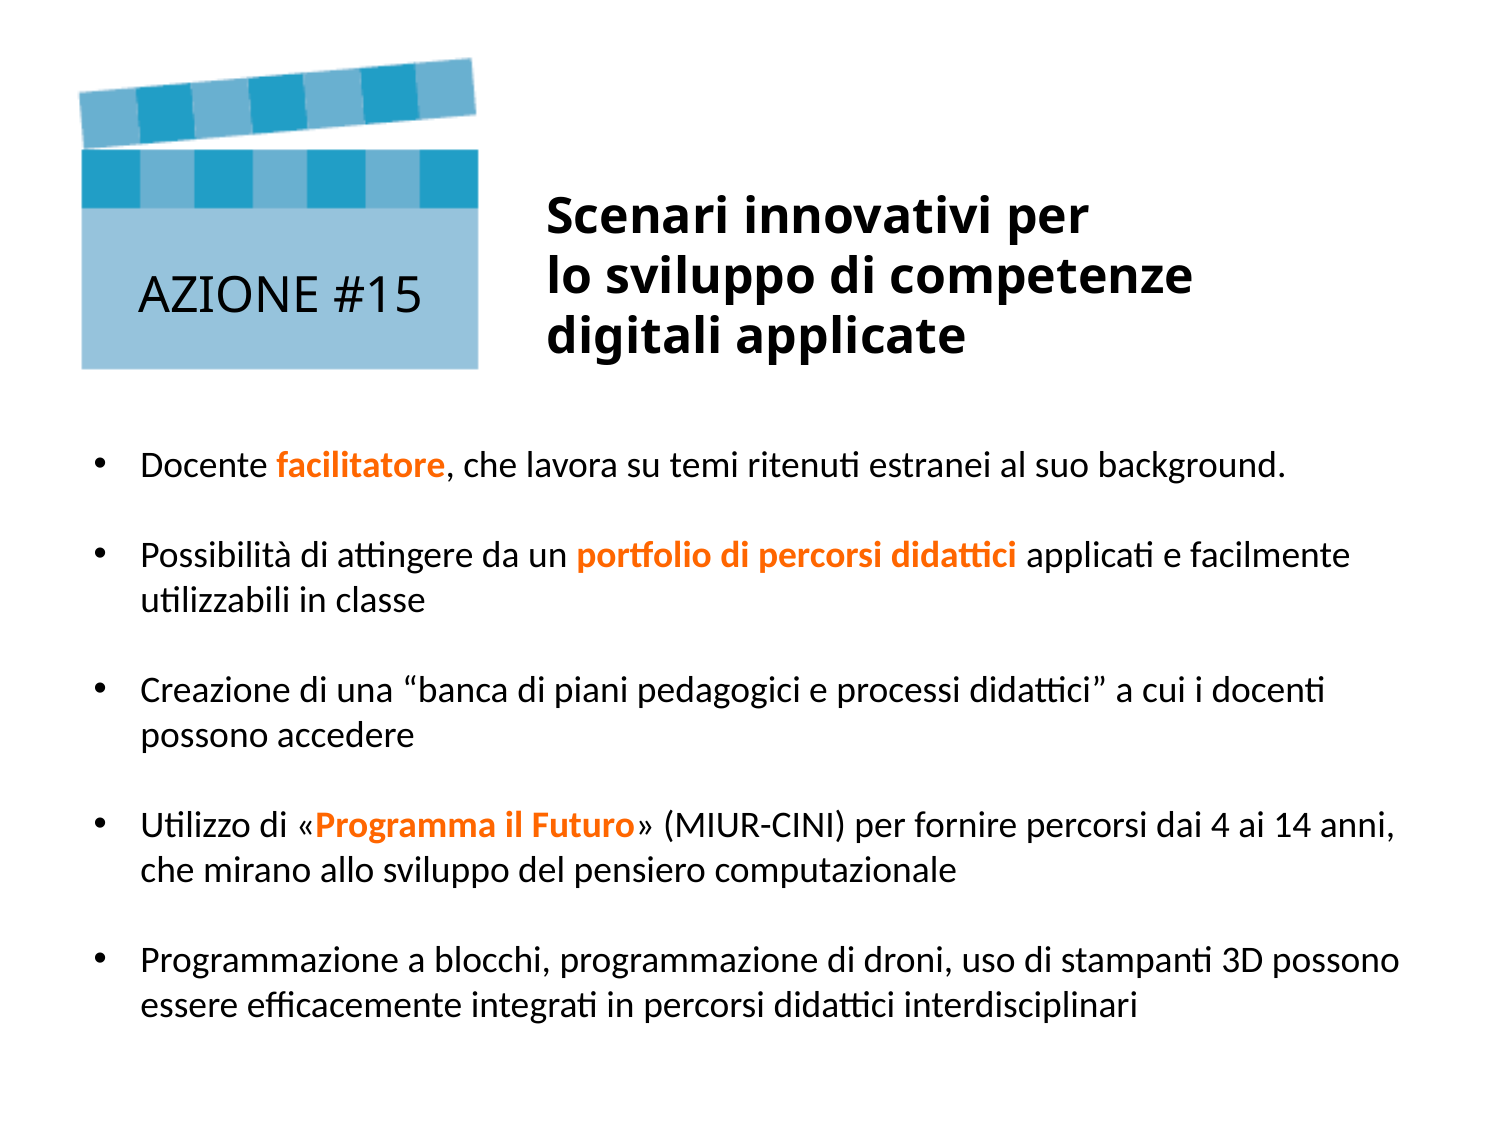

Scenari innovativi per
lo sviluppo di competenze
digitali applicate
AZIONE #15
Docente facilitatore, che lavora su temi ritenuti estranei al suo background.
Possibilità di attingere da un portfolio di percorsi didattici applicati e facilmente utilizzabili in classe
Creazione di una “banca di piani pedagogici e processi didattici” a cui i docenti possono accedere
Utilizzo di «Programma il Futuro» (MIUR-CINI) per fornire percorsi dai 4 ai 14 anni, che mirano allo sviluppo del pensiero computazionale
Programmazione a blocchi, programmazione di droni, uso di stampanti 3D possono essere efficacemente integrati in percorsi didattici interdisciplinari